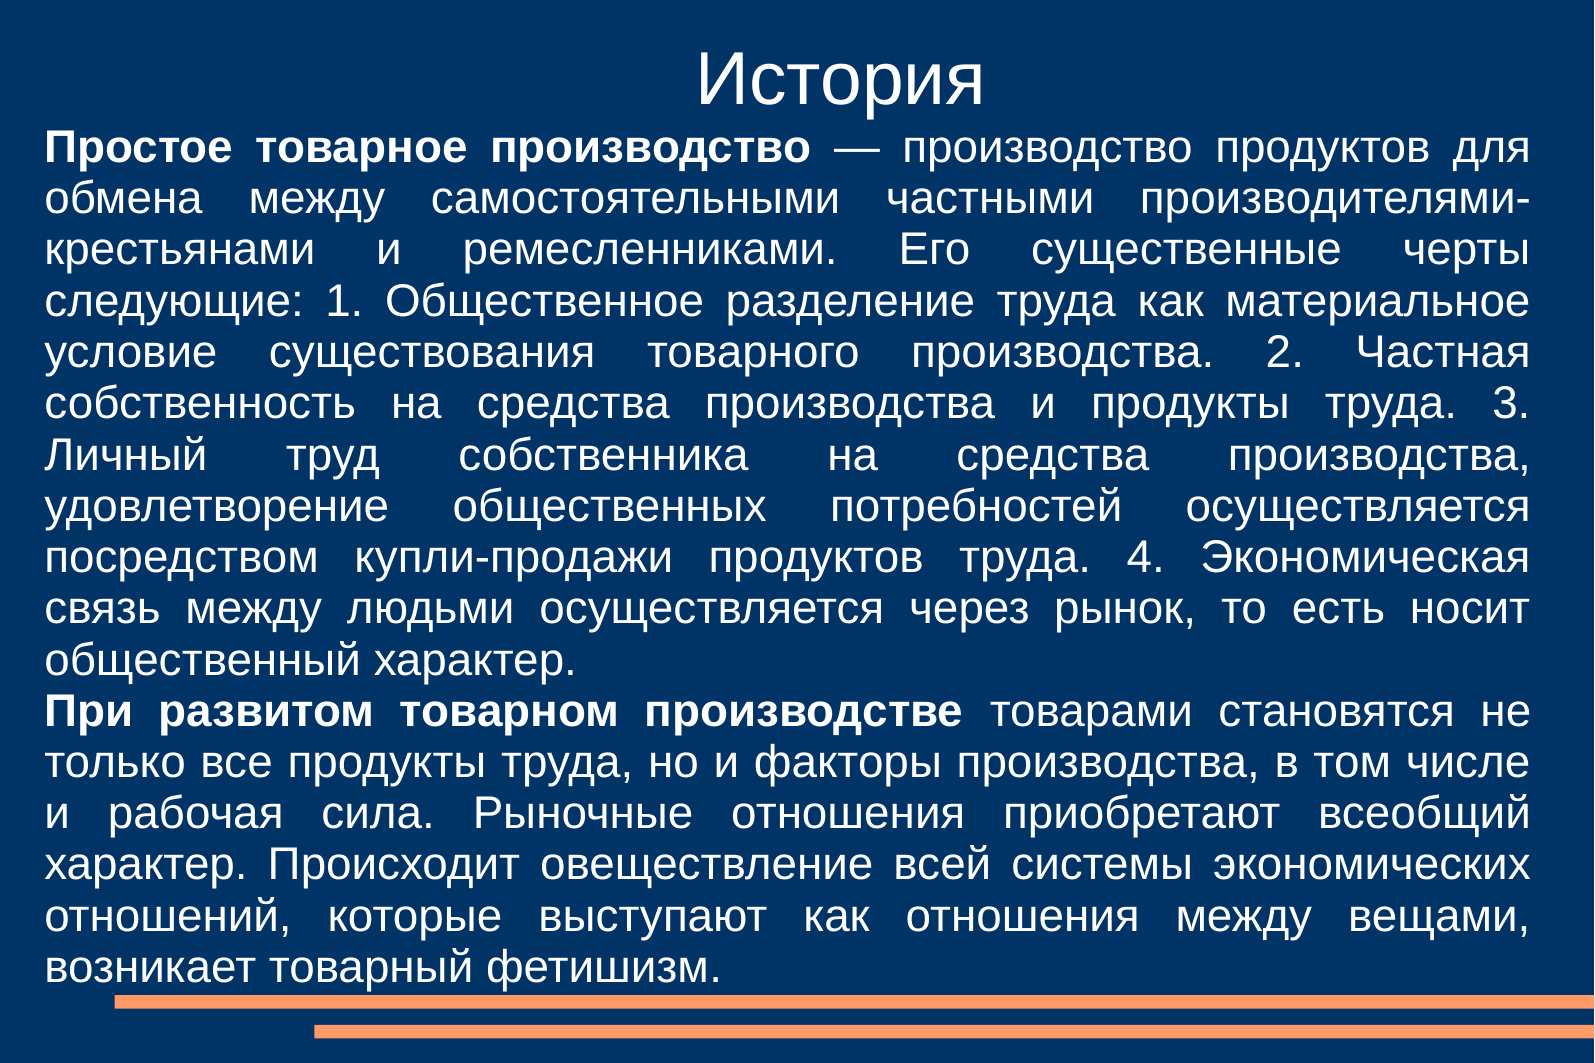

История
Простое товарное производство — производство продуктов для обмена между самостоятельными частными производителями-крестьянами и ремесленниками. Его существенные черты следующие: 1. Общественное разделение труда как материальное условие существования товарного производства. 2. Частная собственность на средства производства и продукты труда. 3. Личный труд собственника на средства производства, удовлетворение общественных потребностей осуществляется посредством купли-продажи продуктов труда. 4. Экономическая связь между людьми осуществляется через рынок, то есть носит общественный характер.
При развитом товарном производстве товарами становятся не только все продукты труда, но и факторы производства, в том числе и рабочая сила. Рыночные отношения приобретают всеобщий характер. Происходит овеществление всей системы экономических отношений, которые выступают как отношения между вещами, возникает товарный фетишизм.